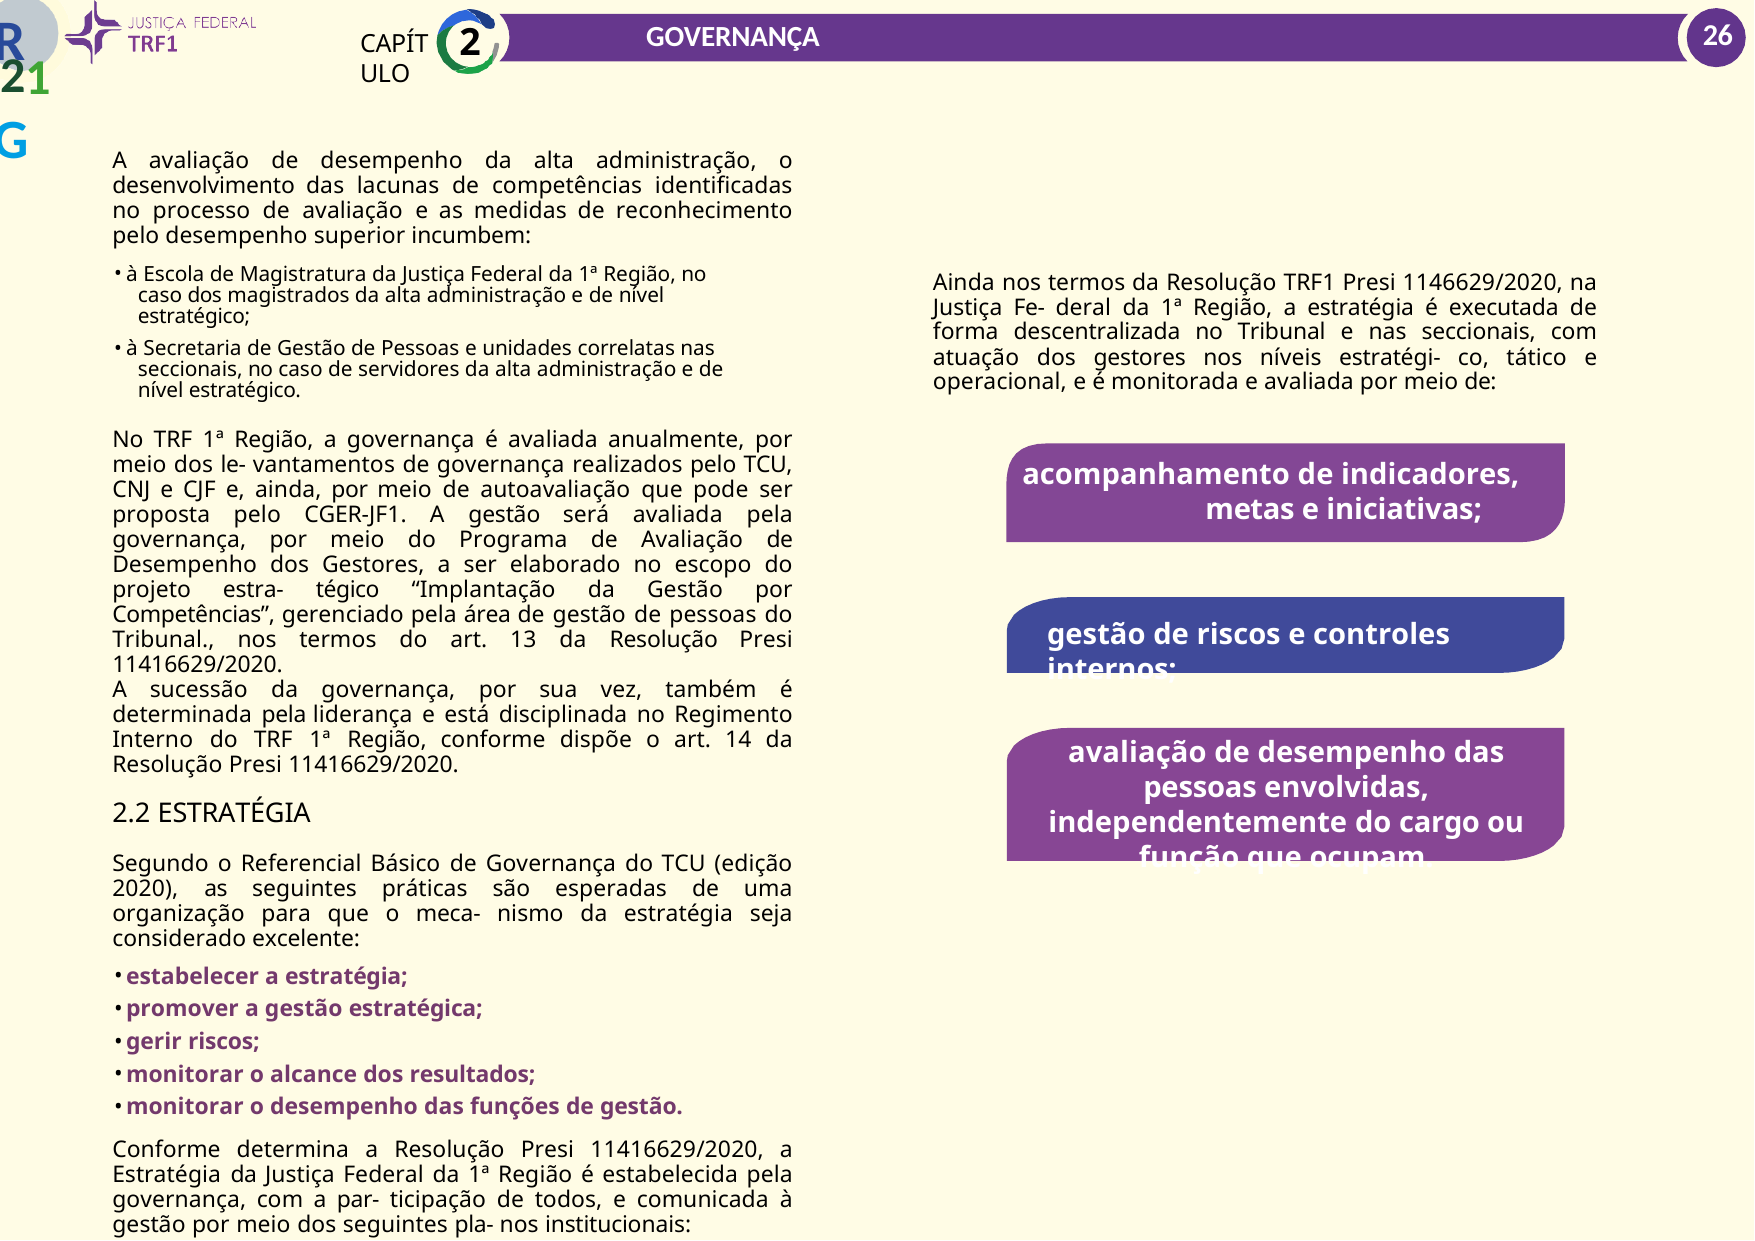

RG
26
21
GOVERNANÇA
2
CAPÍTULO
A avaliação de desempenho da alta administração, o desenvolvimento das lacunas de competências identificadas no processo de avaliação e as medidas de reconhecimento pelo desempenho superior incumbem:
à Escola de Magistratura da Justiça Federal da 1ª Região, no caso dos magistrados da alta administração e de nível estratégico;
à Secretaria de Gestão de Pessoas e unidades correlatas nas seccionais, no caso de servidores da alta administração e de nível estratégico.
No TRF 1ª Região, a governança é avaliada anualmente, por meio dos le- vantamentos de governança realizados pelo TCU, CNJ e CJF e, ainda, por meio de autoavaliação que pode ser proposta pelo CGER-JF1. A gestão será avaliada pela governança, por meio do Programa de Avaliação de Desempenho dos Gestores, a ser elaborado no escopo do projeto estra- tégico “Implantação da Gestão por Competências”, gerenciado pela área de gestão de pessoas do Tribunal., nos termos do art. 13 da Resolução Presi 11416629/2020.
A sucessão da governança, por sua vez, também é determinada pela liderança e está disciplinada no Regimento Interno do TRF 1ª Região, conforme dispõe o art. 14 da Resolução Presi 11416629/2020.
2.2 ESTRATÉGIA
Segundo o Referencial Básico de Governança do TCU (edição 2020), as seguintes práticas são esperadas de uma organização para que o meca- nismo da estratégia seja considerado excelente:
estabelecer a estratégia;
promover a gestão estratégica;
gerir riscos;
monitorar o alcance dos resultados;
monitorar o desempenho das funções de gestão.
Conforme determina a Resolução Presi 11416629/2020, a Estratégia da Justiça Federal da 1ª Região é estabelecida pela governança, com a par- ticipação de todos, e comunicada à gestão por meio dos seguintes pla- nos institucionais:
Plano Estratégico da Justiça Federal da 1ª Região;
Planos Estratégicos das diversas áreas de gestão.
Ainda nos termos da Resolução TRF1 Presi 1146629/2020, na Justiça Fe- deral da 1ª Região, a estratégia é executada de forma descentralizada no Tribunal e nas seccionais, com atuação dos gestores nos níveis estratégi- co, tático e operacional, e é monitorada e avaliada por meio de:
acompanhamento de indicadores, metas e iniciativas;
gestão de riscos e controles internos;
avaliação de desempenho das pessoas envolvidas, independentemente do cargo ou função que ocupam.